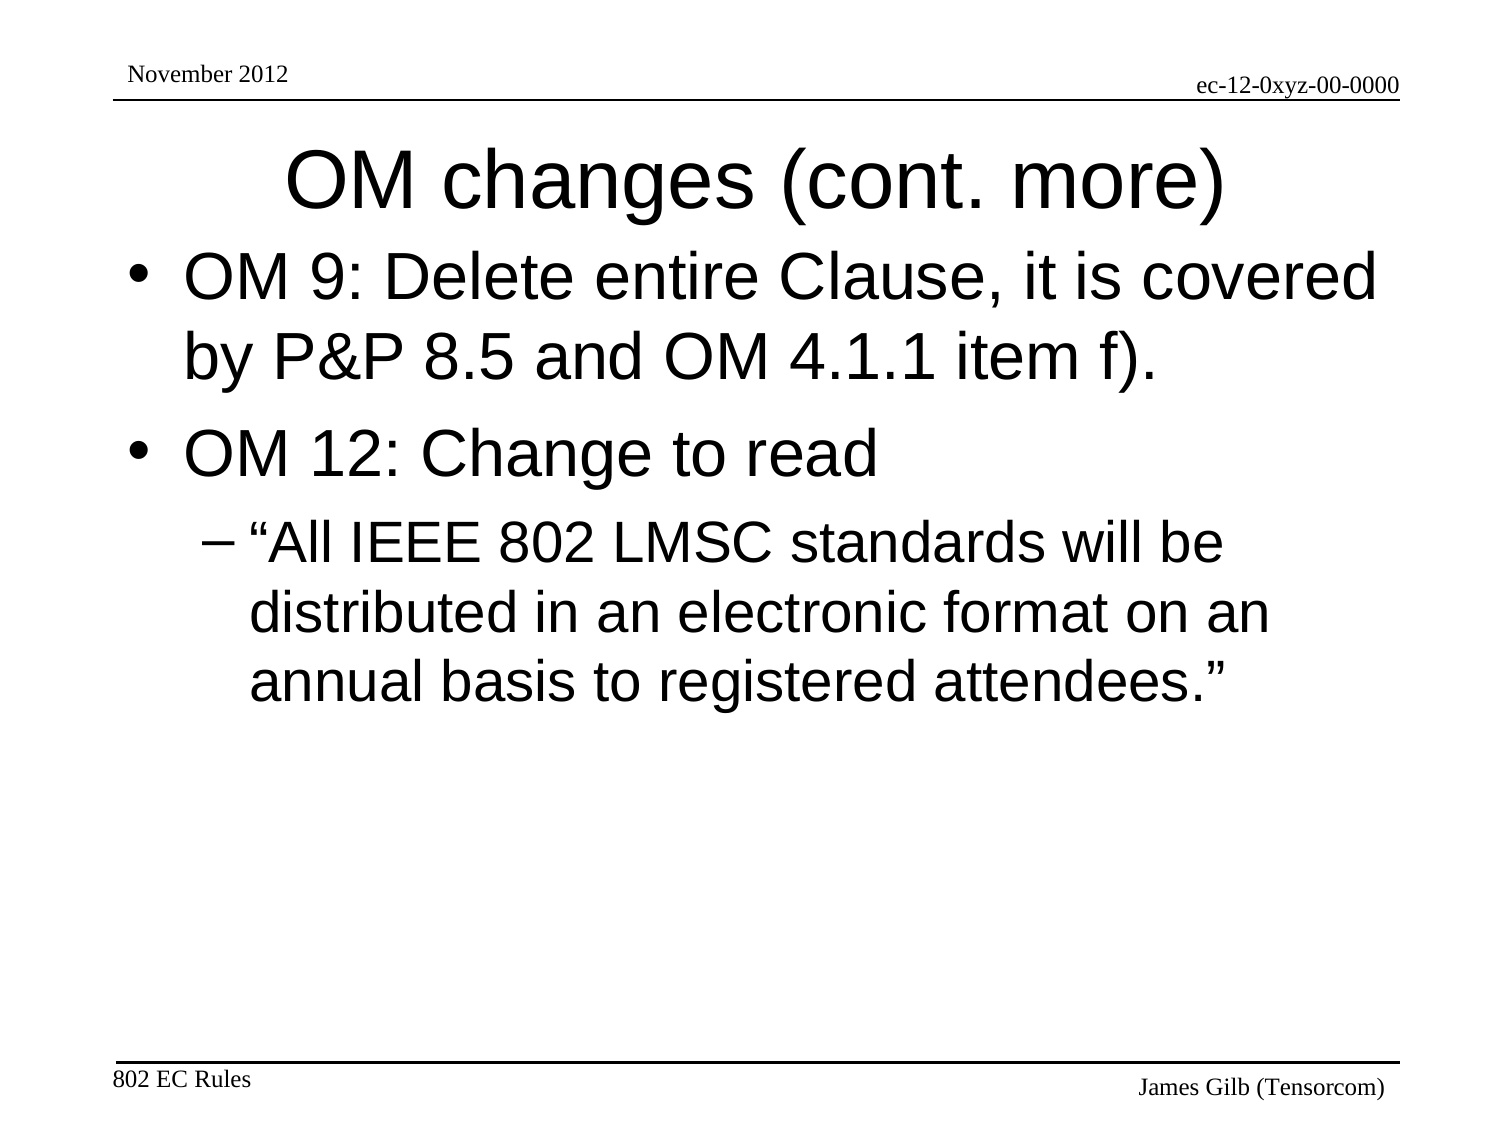

# OM changes (cont. more)
OM 9: Delete entire Clause, it is covered by P&P 8.5 and OM 4.1.1 item f).
OM 12: Change to read
“All IEEE 802 LMSC standards will be distributed in an electronic format on an annual basis to registered attendees.”